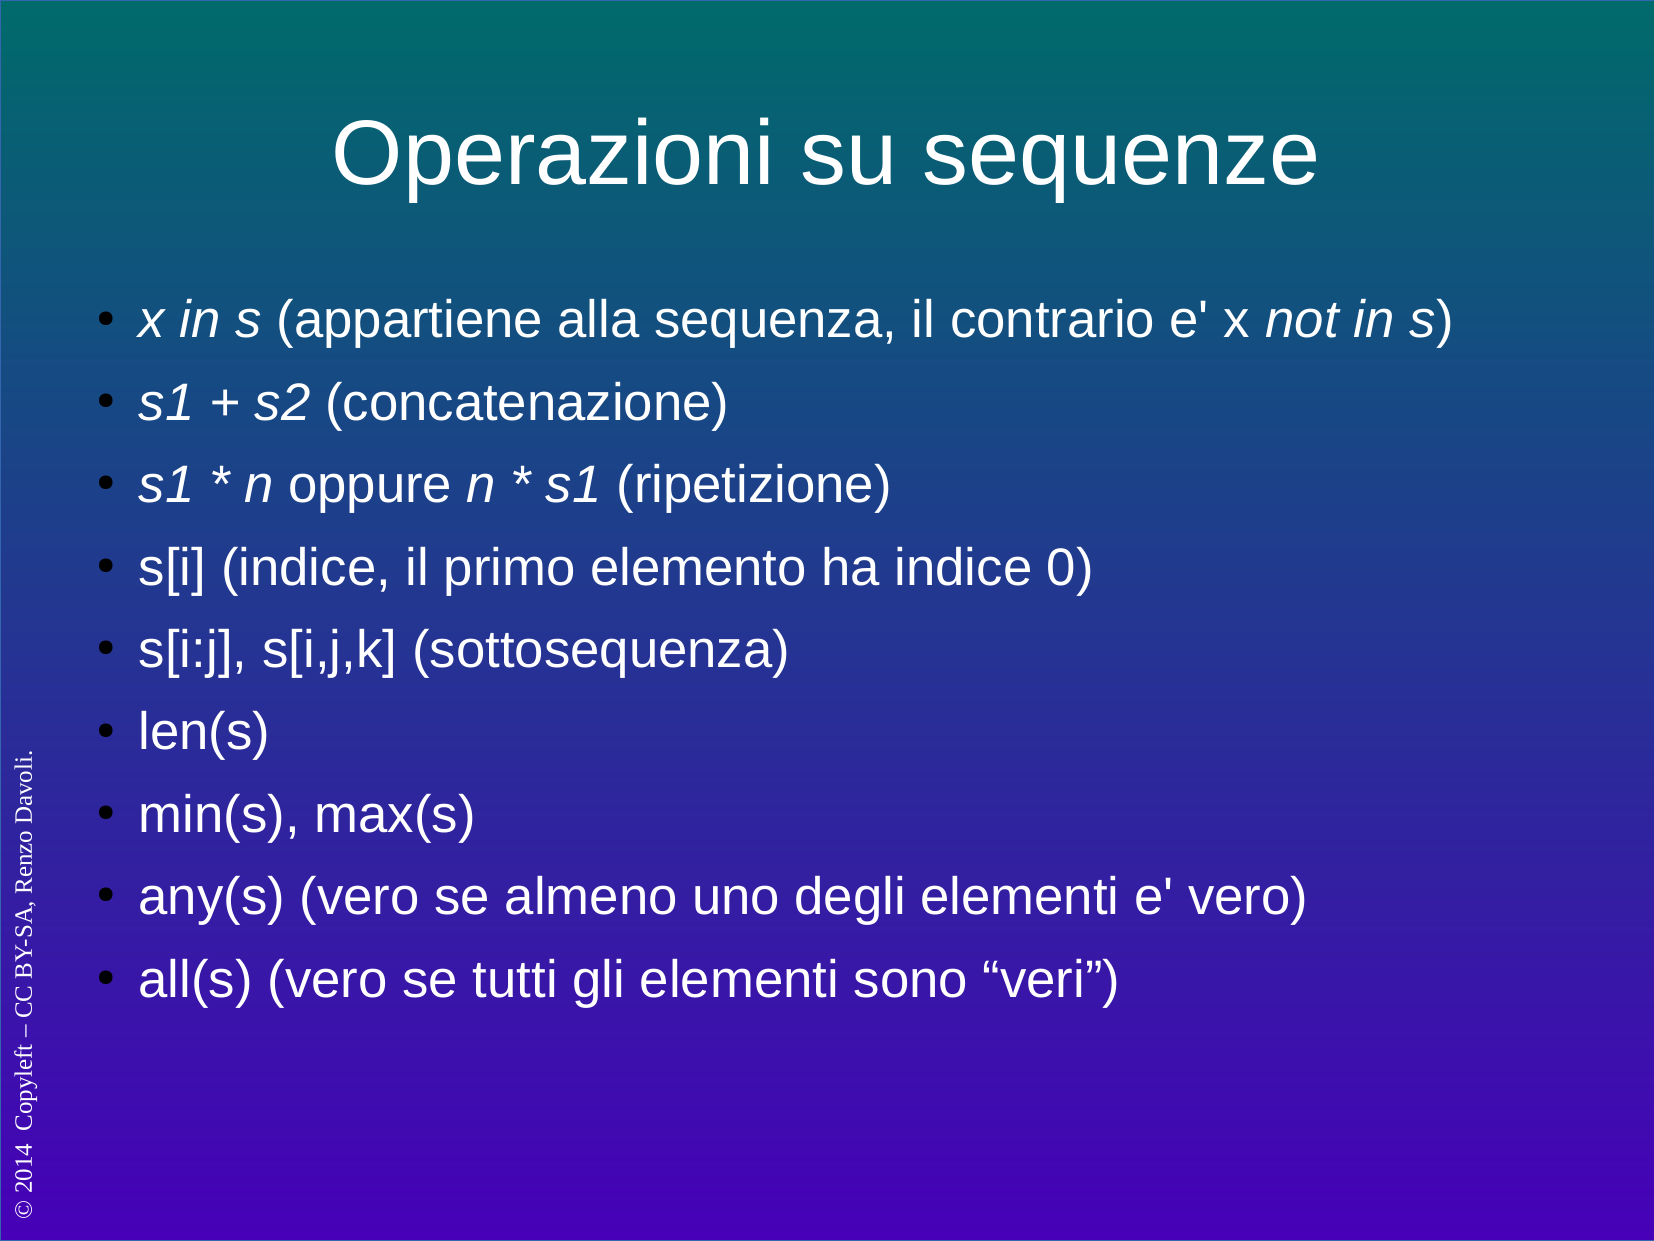

# Operazioni su sequenze
x in s (appartiene alla sequenza, il contrario e' x not in s)
s1 + s2 (concatenazione)
s1 * n oppure n * s1 (ripetizione)
s[i] (indice, il primo elemento ha indice 0)
s[i:j], s[i,j,k] (sottosequenza)
len(s)
min(s), max(s)
any(s) (vero se almeno uno degli elementi e' vero)
all(s) (vero se tutti gli elementi sono “veri”)